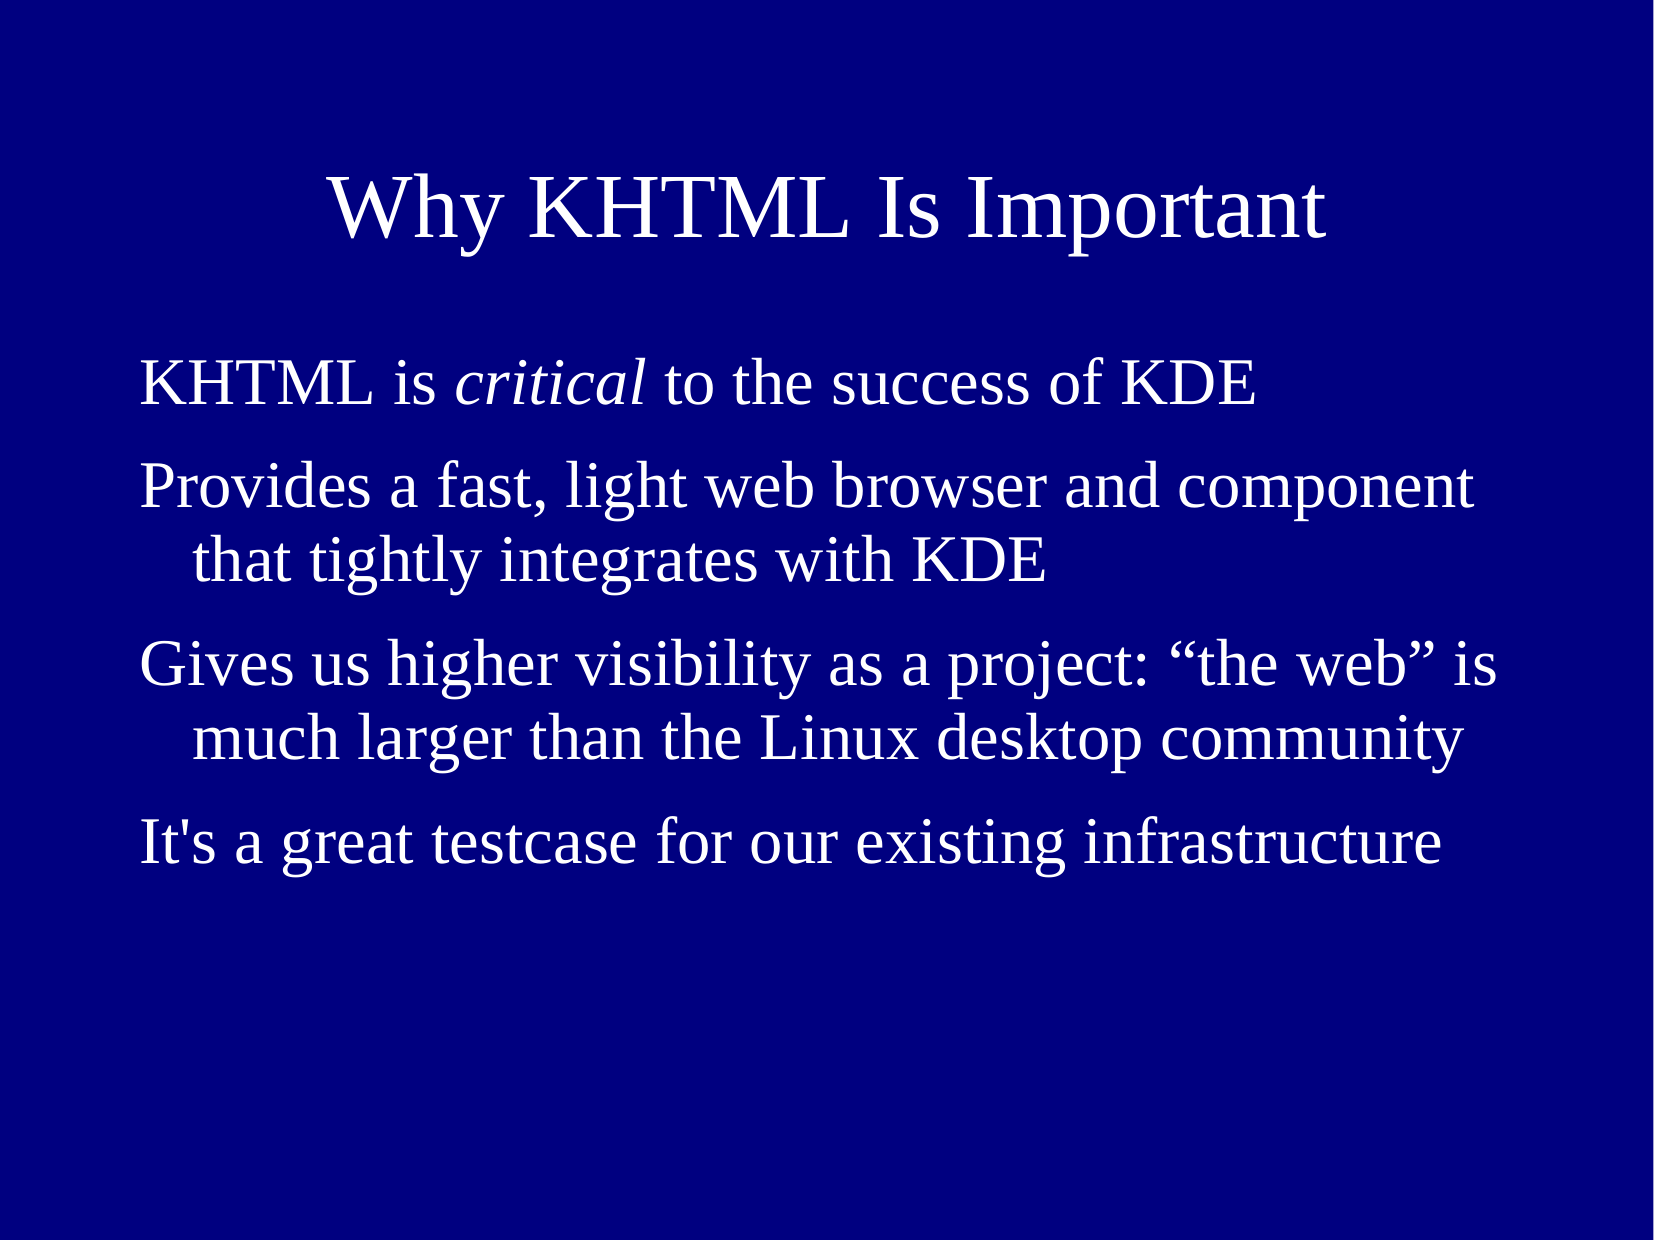

# Why KHTML Is Important
KHTML is critical to the success of KDE
Provides a fast, light web browser and component that tightly integrates with KDE
Gives us higher visibility as a project: “the web” is much larger than the Linux desktop community
It's a great testcase for our existing infrastructure